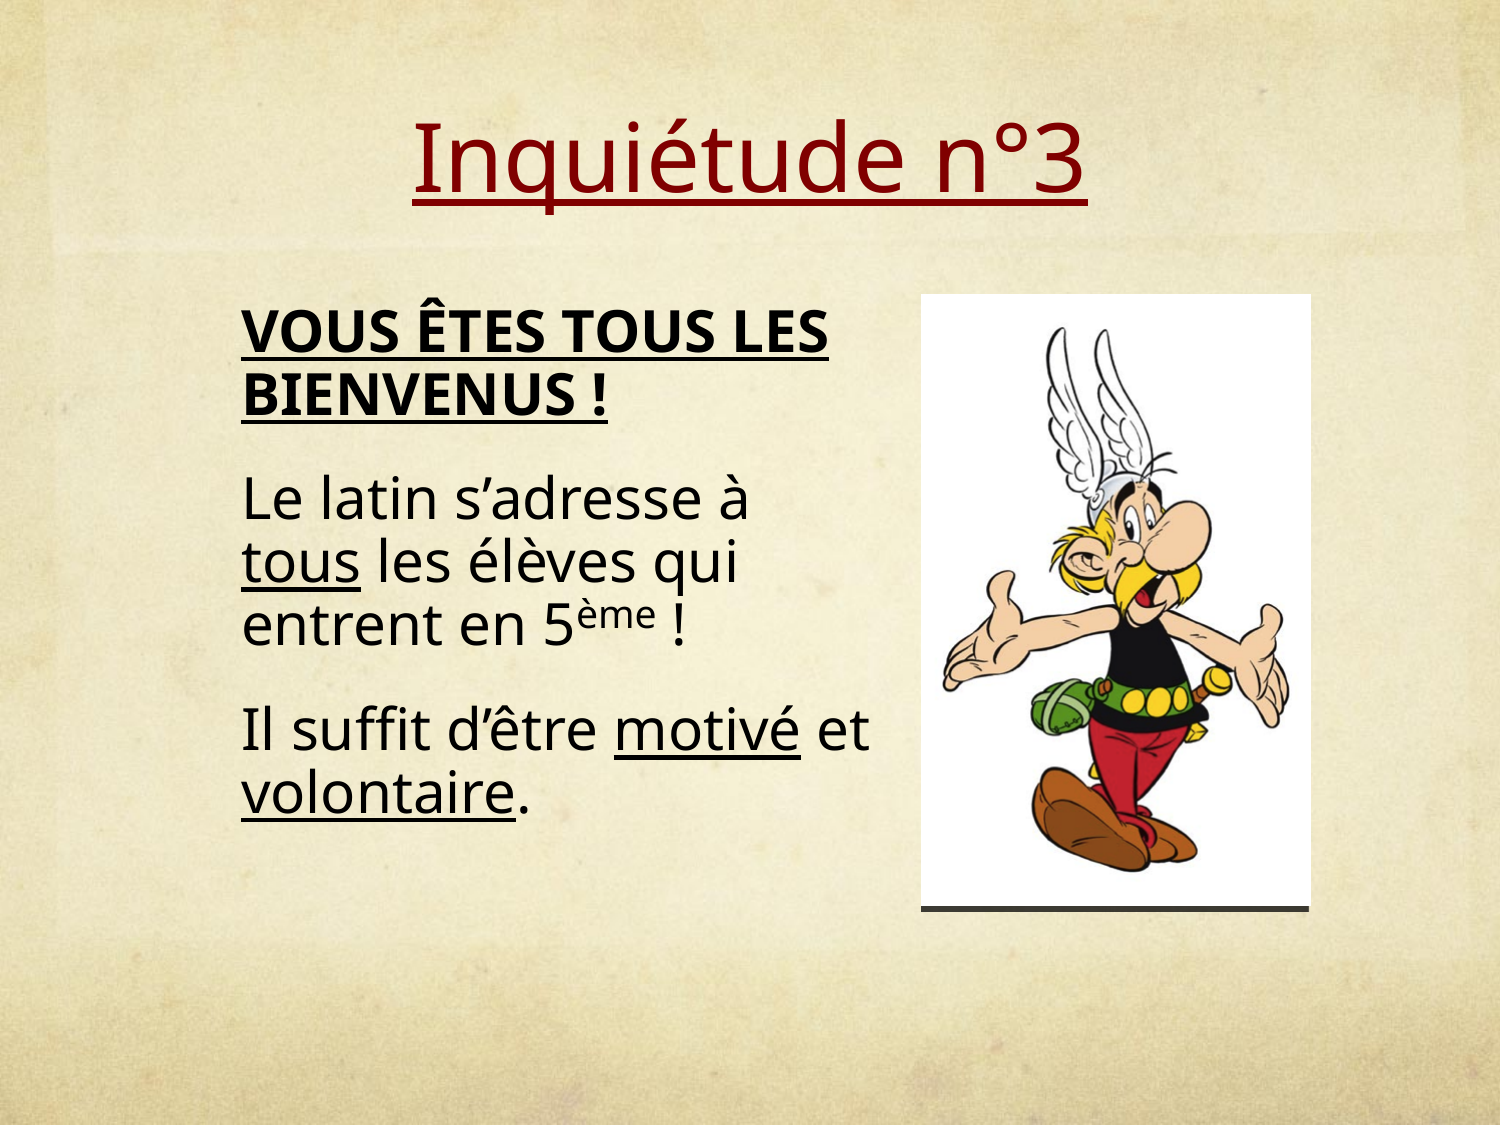

# Inquiétude n°3
VOUS ÊTES TOUS LES BIENVENUS !
Le latin s’adresse à tous les élèves qui entrent en 5ème !
Il suffit d’être motivé et volontaire.